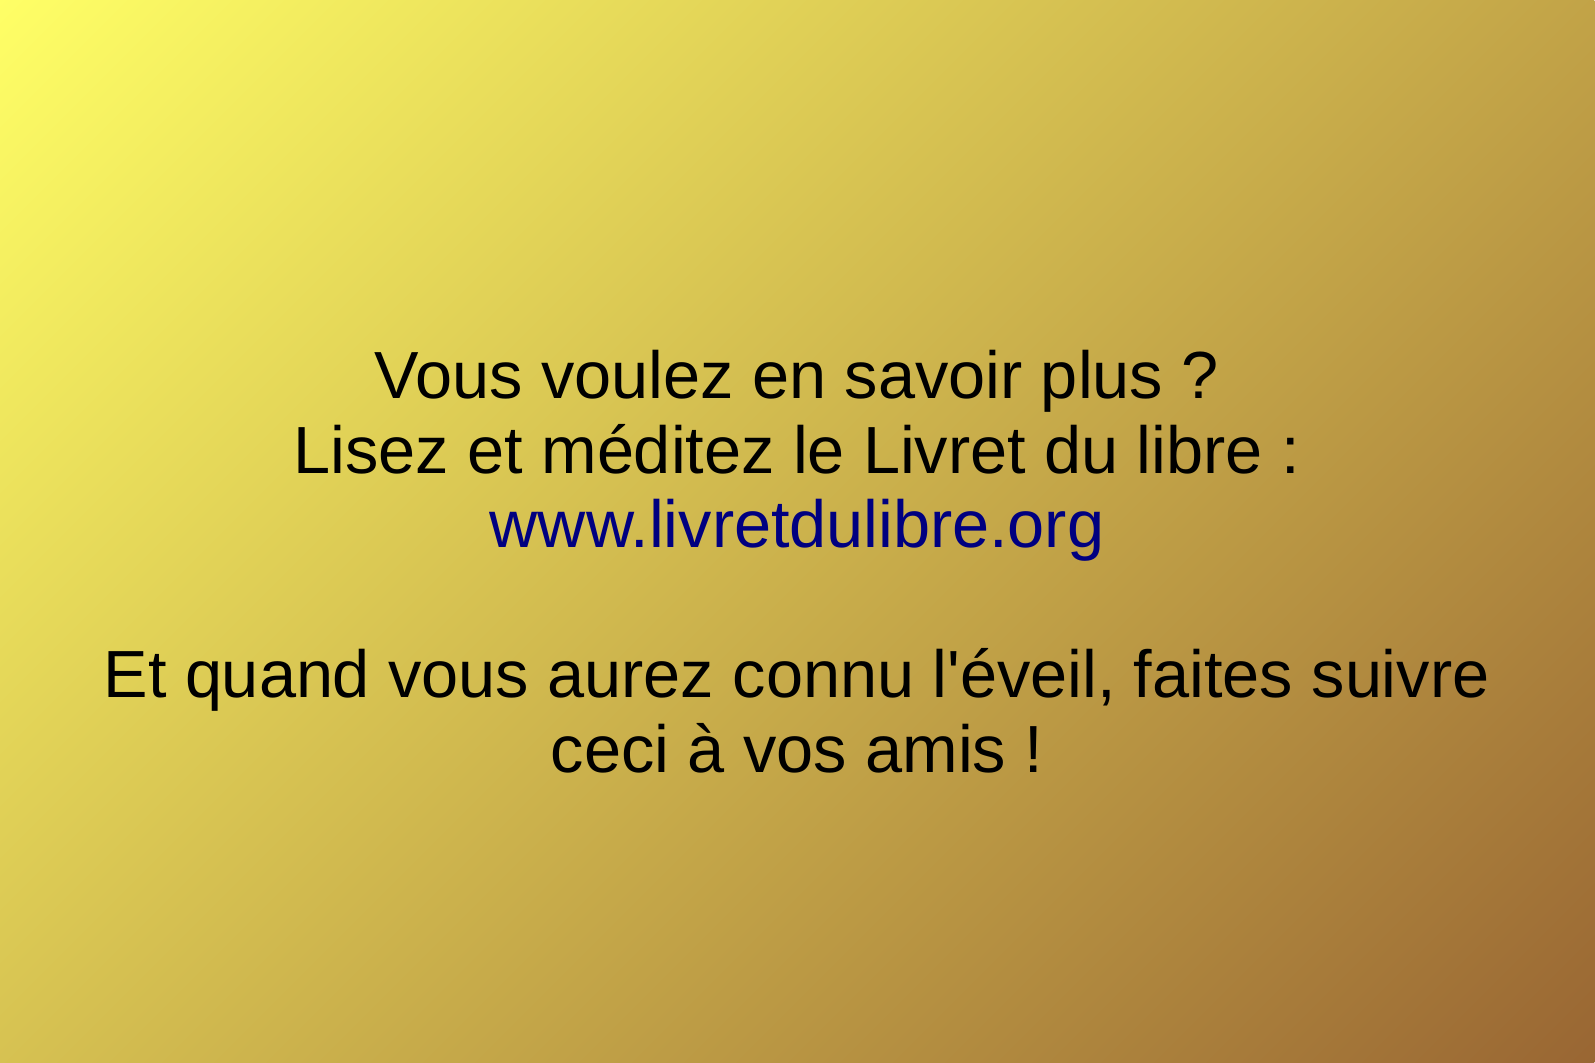

# Vous voulez en savoir plus ?
Lisez et méditez le Livret du libre :
www.livretdulibre.org
Et quand vous aurez connu l'éveil, faites suivre ceci à vos amis !